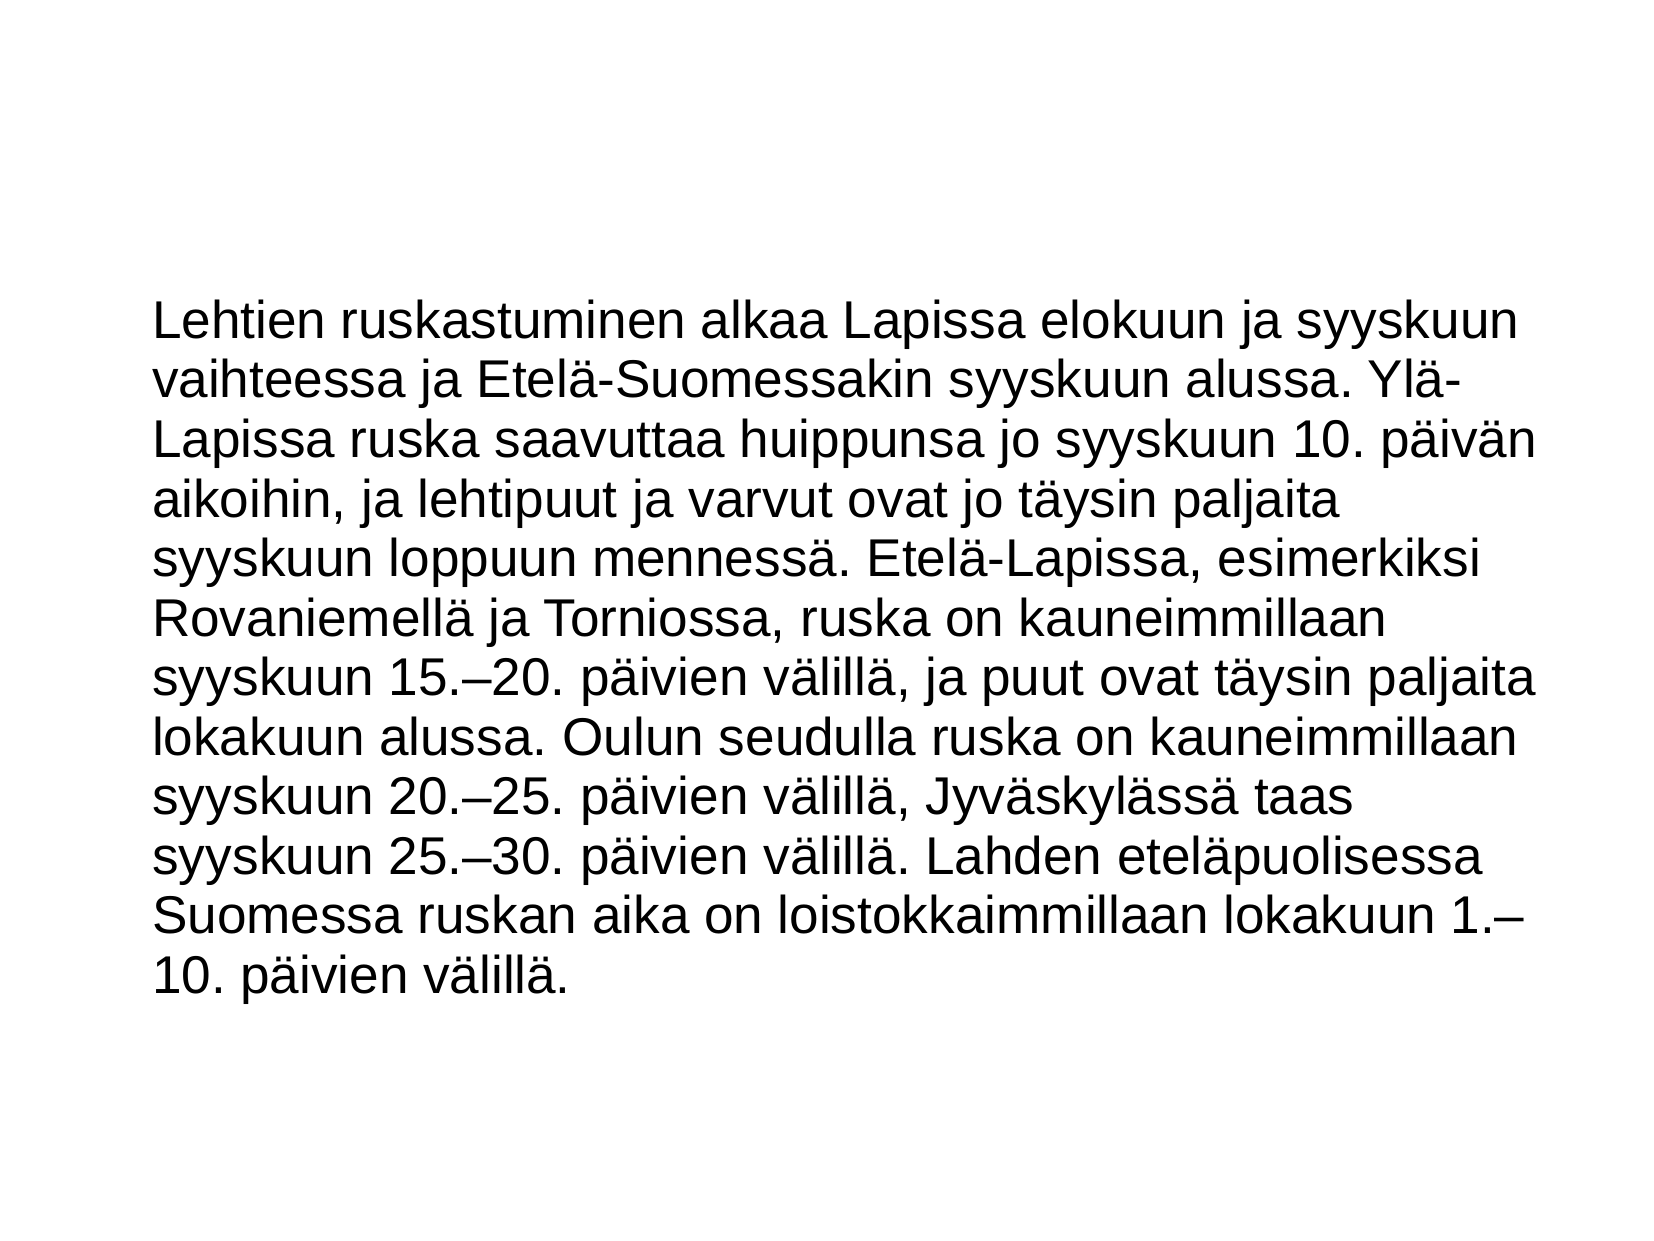

# Lehtien ruskastuminen alkaa Lapissa elokuun ja syyskuun vaihteessa ja Etelä-Suomessakin syyskuun alussa. Ylä-Lapissa ruska saavuttaa huippunsa jo syyskuun 10. päivän aikoihin, ja lehtipuut ja varvut ovat jo täysin paljaita syyskuun loppuun mennessä. Etelä-Lapissa, esimerkiksi Rovaniemellä ja Torniossa, ruska on kauneimmillaan syyskuun 15.–20. päivien välillä, ja puut ovat täysin paljaita lokakuun alussa. Oulun seudulla ruska on kauneimmillaan syyskuun 20.–25. päivien välillä, Jyväskylässä taas syyskuun 25.–30. päivien välillä. Lahden eteläpuolisessa Suomessa ruskan aika on loistokkaimmillaan lokakuun 1.–10. päivien välillä.